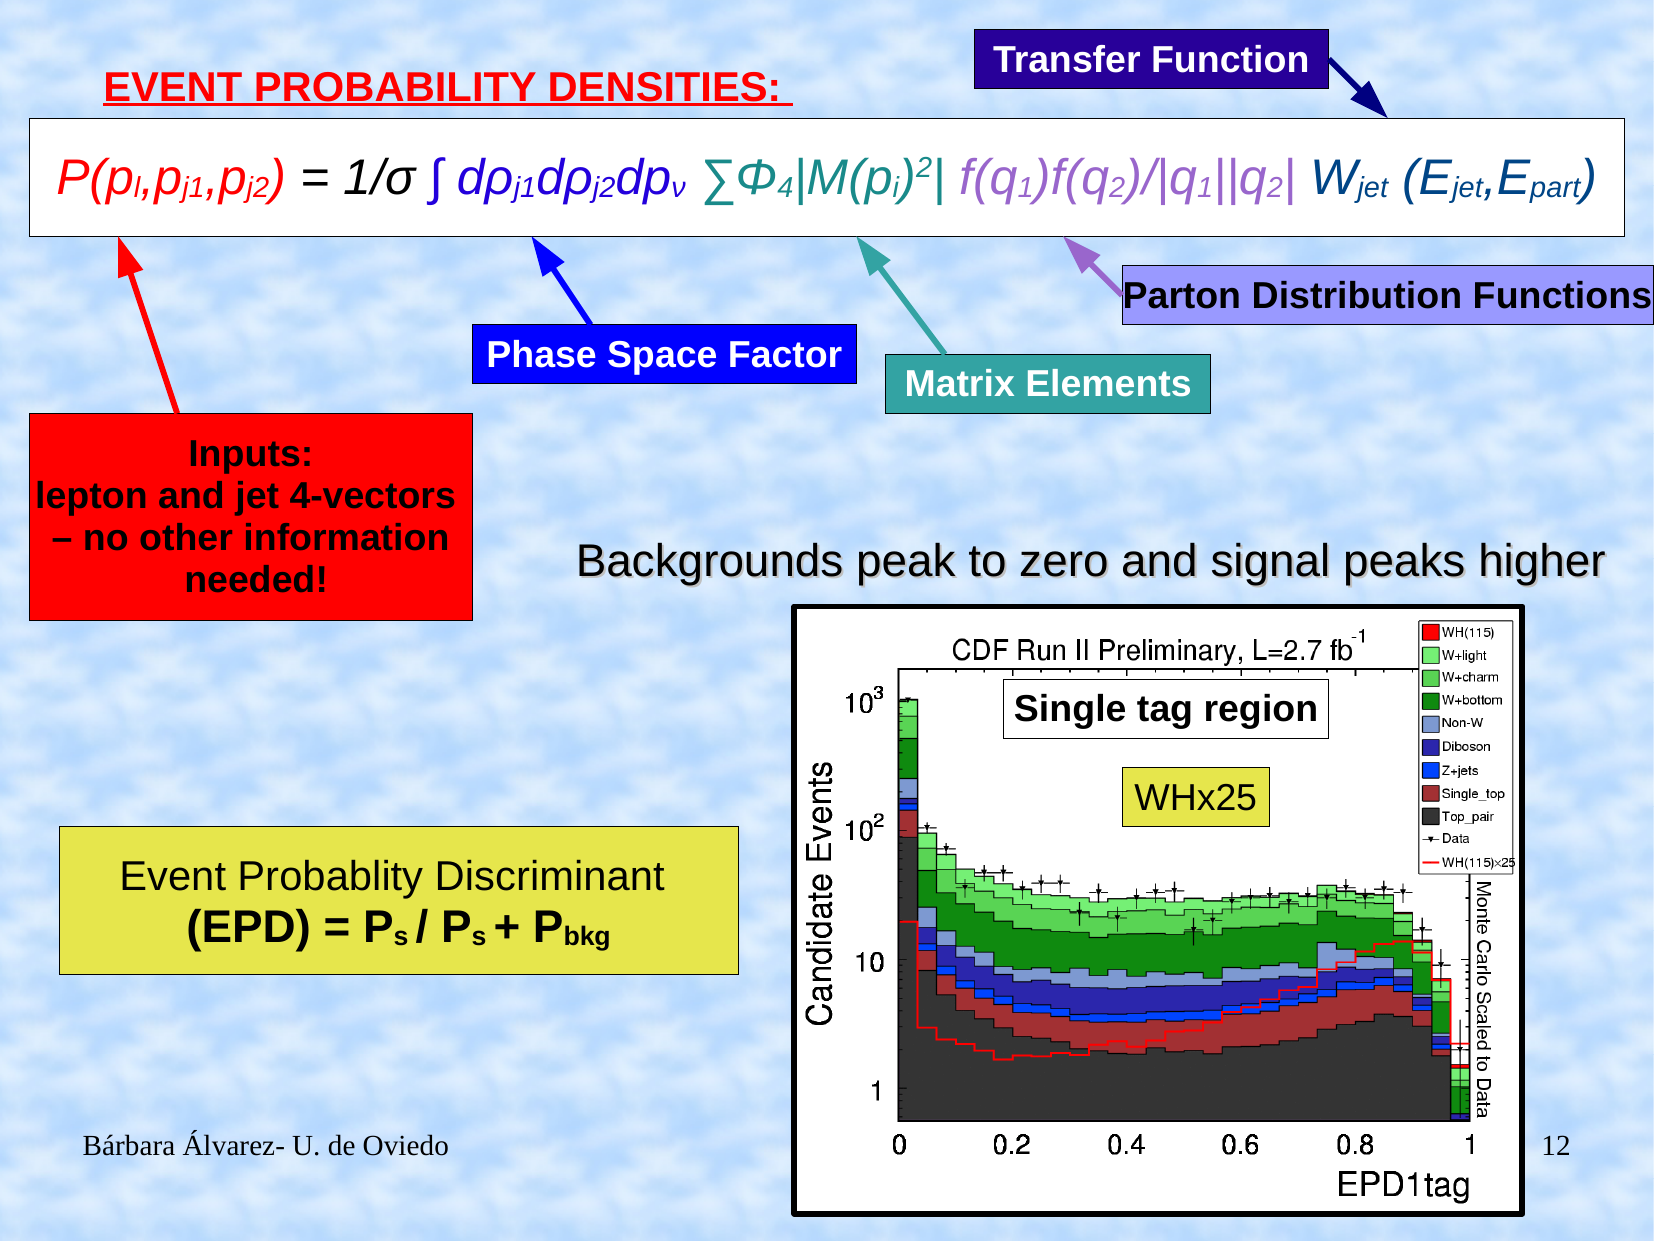

Transfer Function
EVENT PROBABILITY DENSITIES:
P(pl,pj1,pj2) = 1/σ ∫ dρj1dρj2dpν ∑Φ4|M(pi)2| f(q1)f(q2)/|q1||q2| Wjet (Ejet,Epart)
Parton Distribution Functions
Phase Space Factor
Matrix Elements
Inputs:
lepton and jet 4-vectors
– no other information
 needed!
Backgrounds peak to zero and signal peaks higher
Single tag region
WHx25
Event Probablity Discriminant
(EPD) = Ps / Ps + Pbkg
Bárbara Álvarez- U. de Oviedo
12